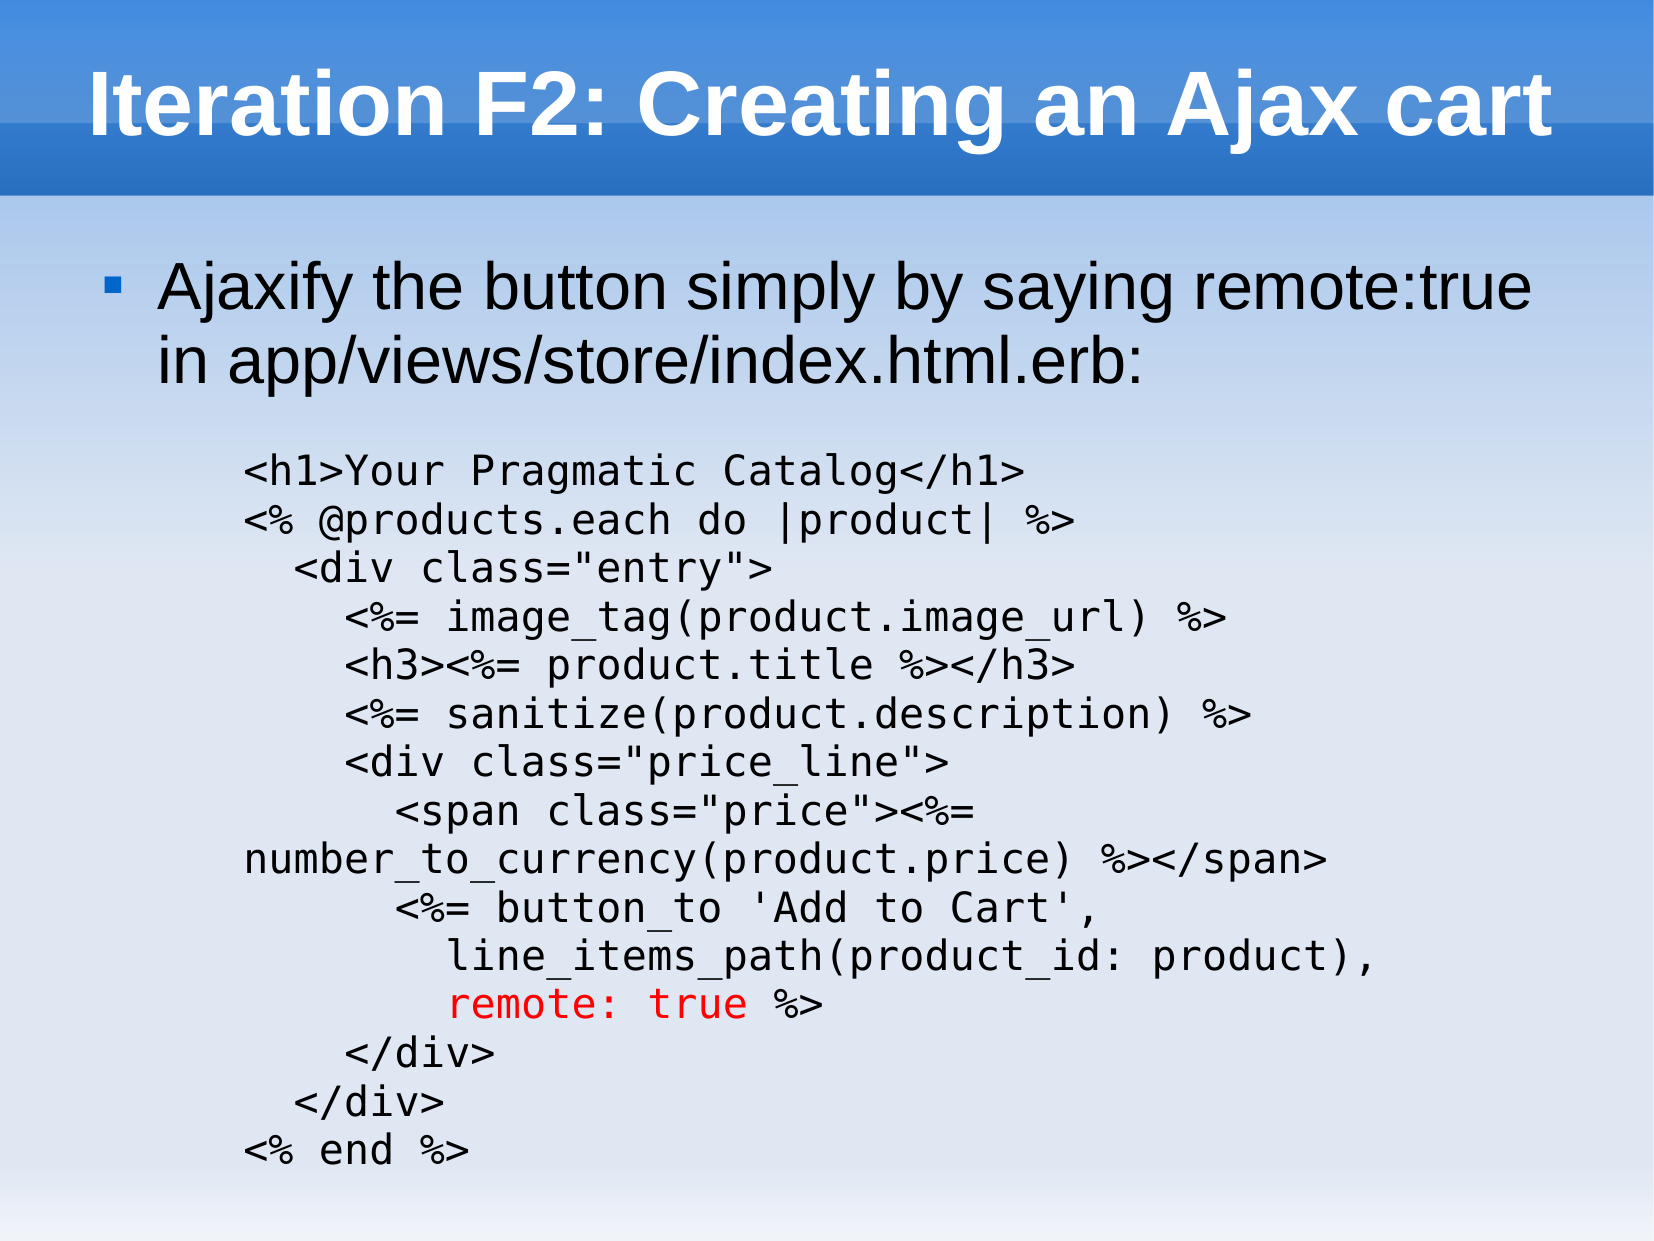

# Iteration F2: Creating an Ajax cart
Ajaxify the button simply by saying remote:true in app/views/store/index.html.erb:
<h1>Your Pragmatic Catalog</h1>
<% @products.each do |product| %>
 <div class="entry">
 <%= image_tag(product.image_url) %>
 <h3><%= product.title %></h3>
 <%= sanitize(product.description) %>
 <div class="price_line">
 <span class="price"><%= number_to_currency(product.price) %></span>
 <%= button_to 'Add to Cart',
 line_items_path(product_id: product),
 remote: true %>
 </div>
 </div>
<% end %>